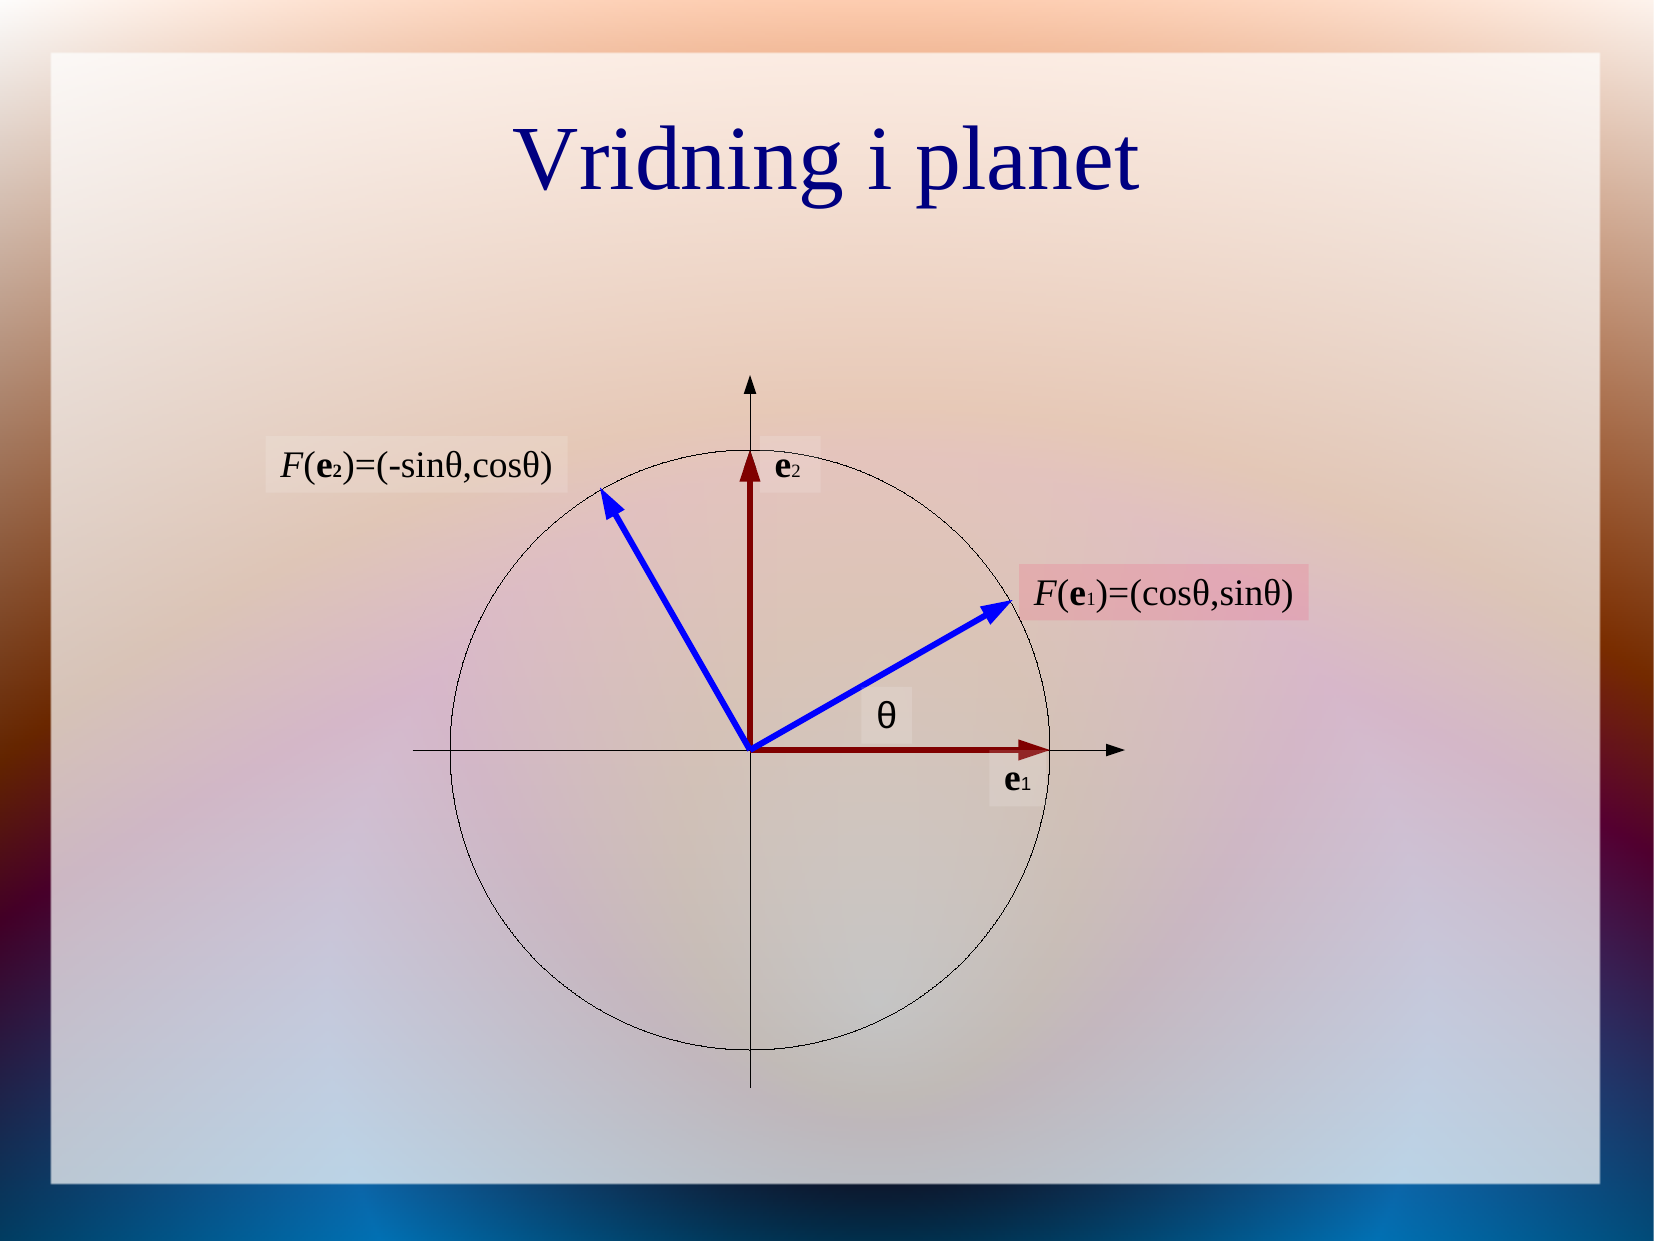

# Vridning i planet
e2
F(e2)=(-sinθ,cosθ)
F(e1)=(cosθ,sinθ)
θ
e1